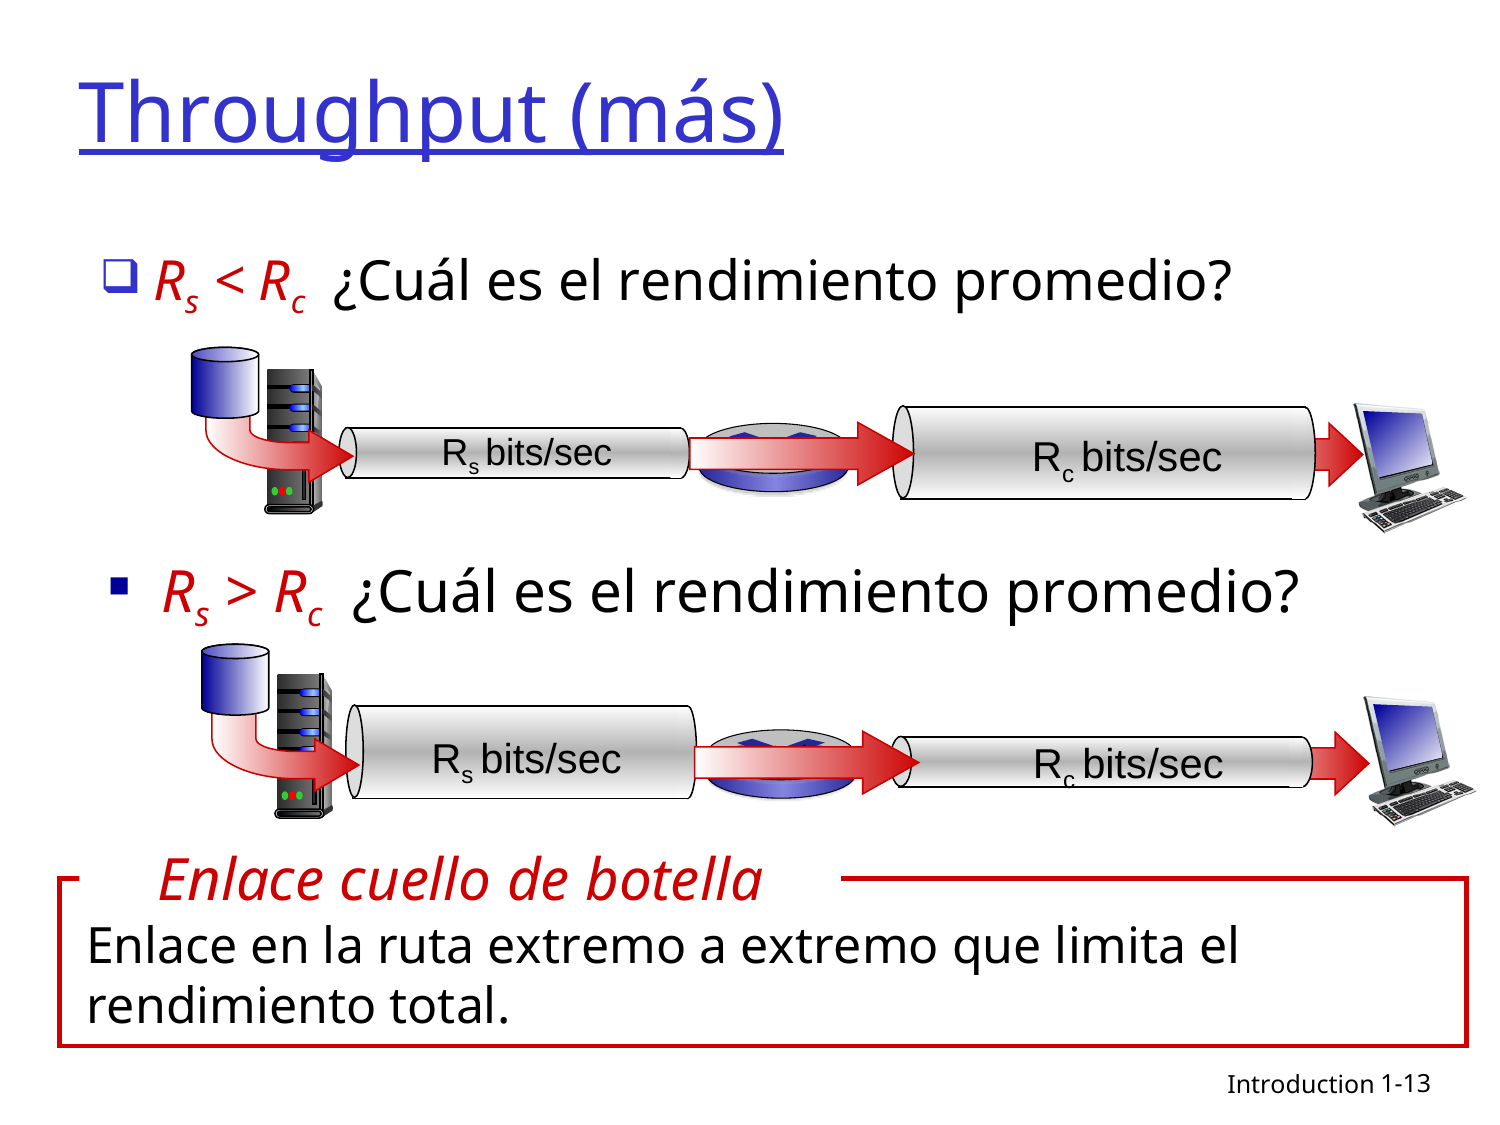

# Throughput (más)
Rs < Rc ¿Cuál es el rendimiento promedio?
Rc bits/sec
 Rs bits/sec
Rs > Rc ¿Cuál es el rendimiento promedio?
Rs bits/sec
 Rc bits/sec
Enlace cuello de botella
Enlace en la ruta extremo a extremo que limita el rendimiento total.
Introduction